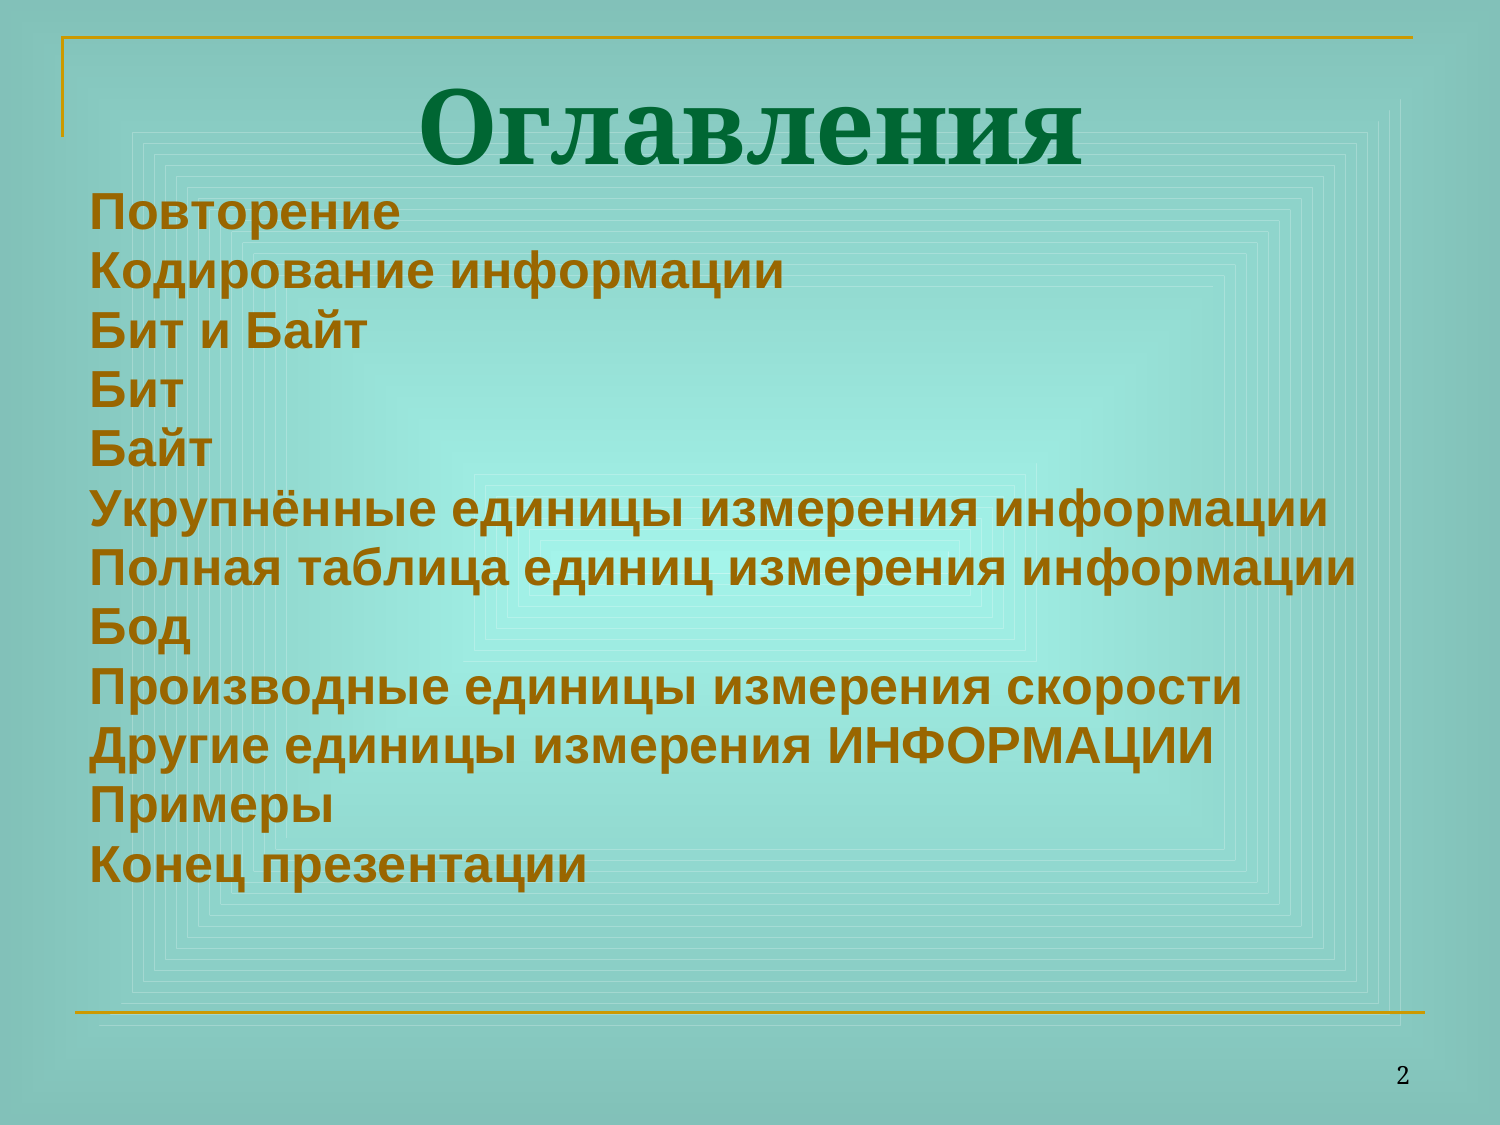

# Оглавления
Повторение
Кодирование информации
Бит и Байт
Бит
Байт
Укрупнённые единицы измерения информации
Полная таблица единиц измерения информации
Бод
Производные единицы измерения скорости
Другие единицы измерения ИНФОРМАЦИИ
Примеры
Конец презентации
2